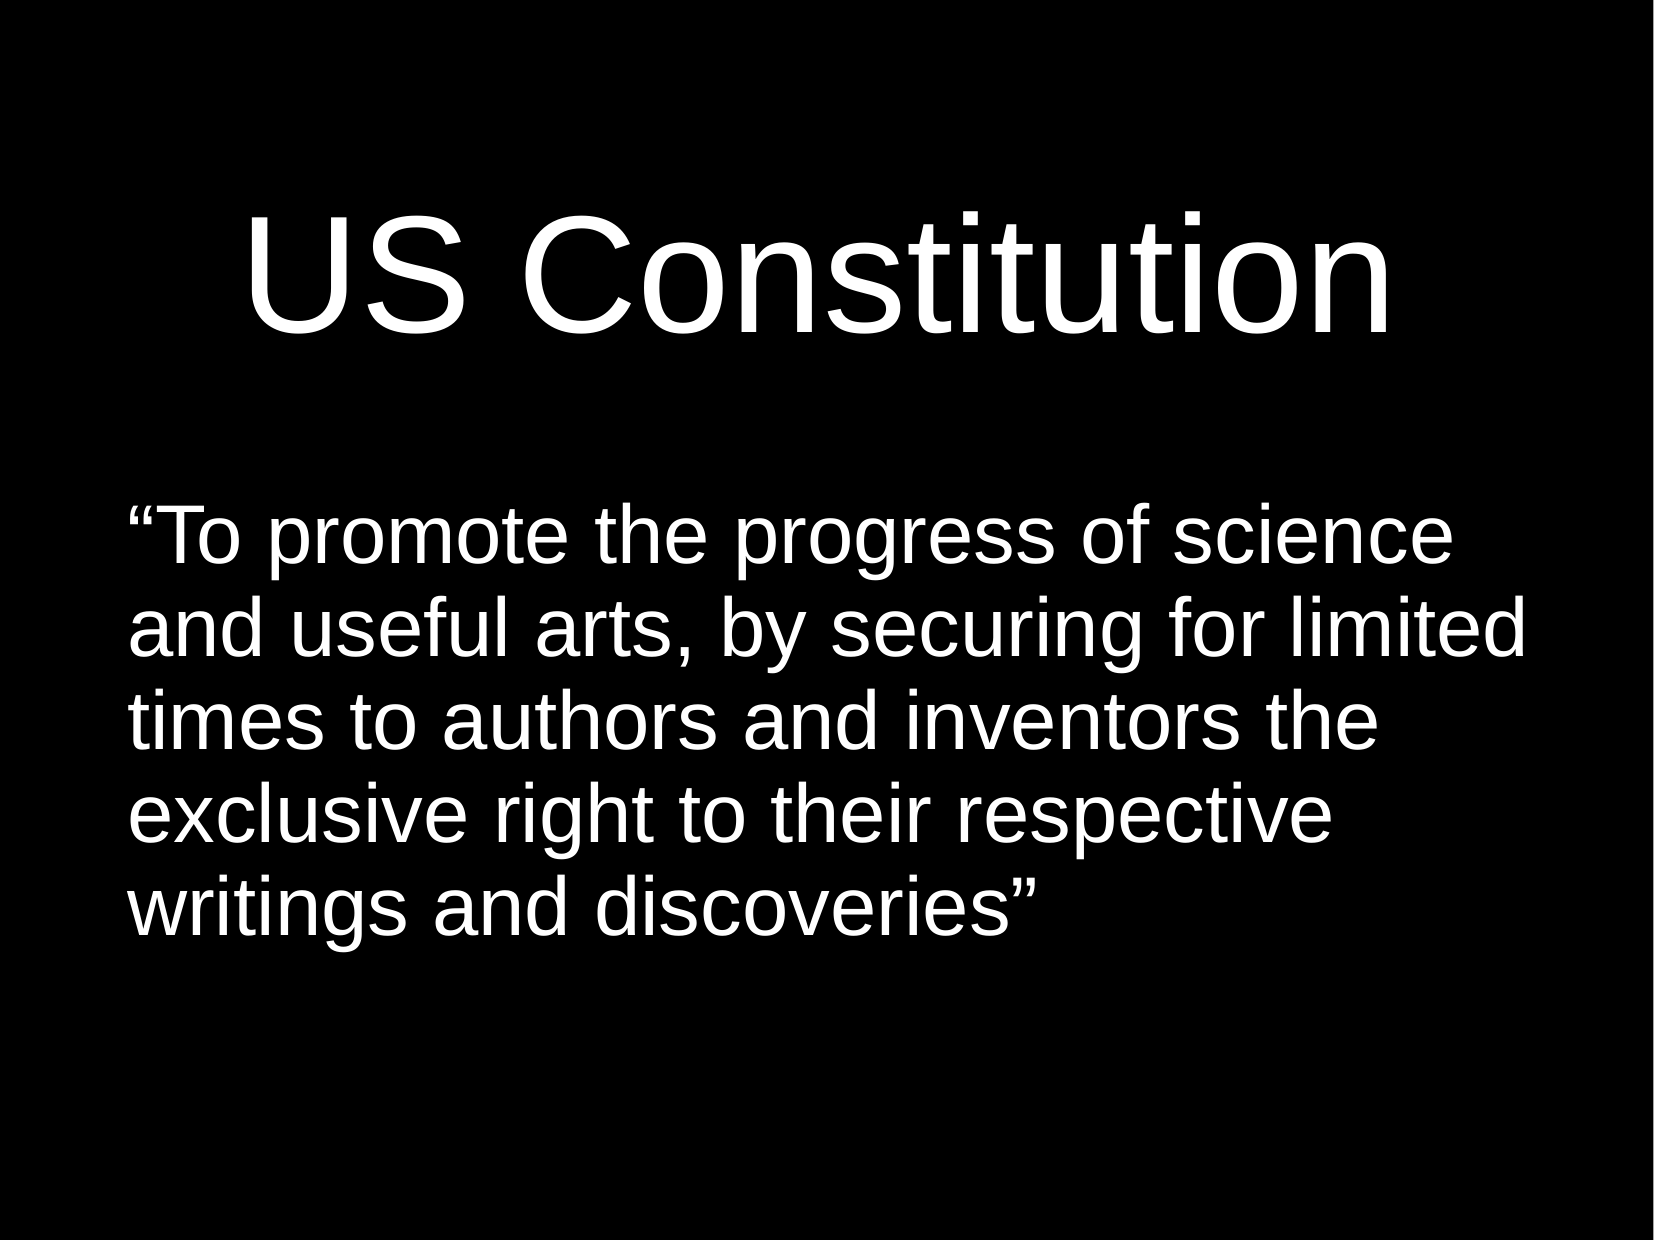

US Constitution
“To promote the progress of science and useful arts, by securing for limited times to authors and inventors the exclusive right to their respective writings and discoveries”